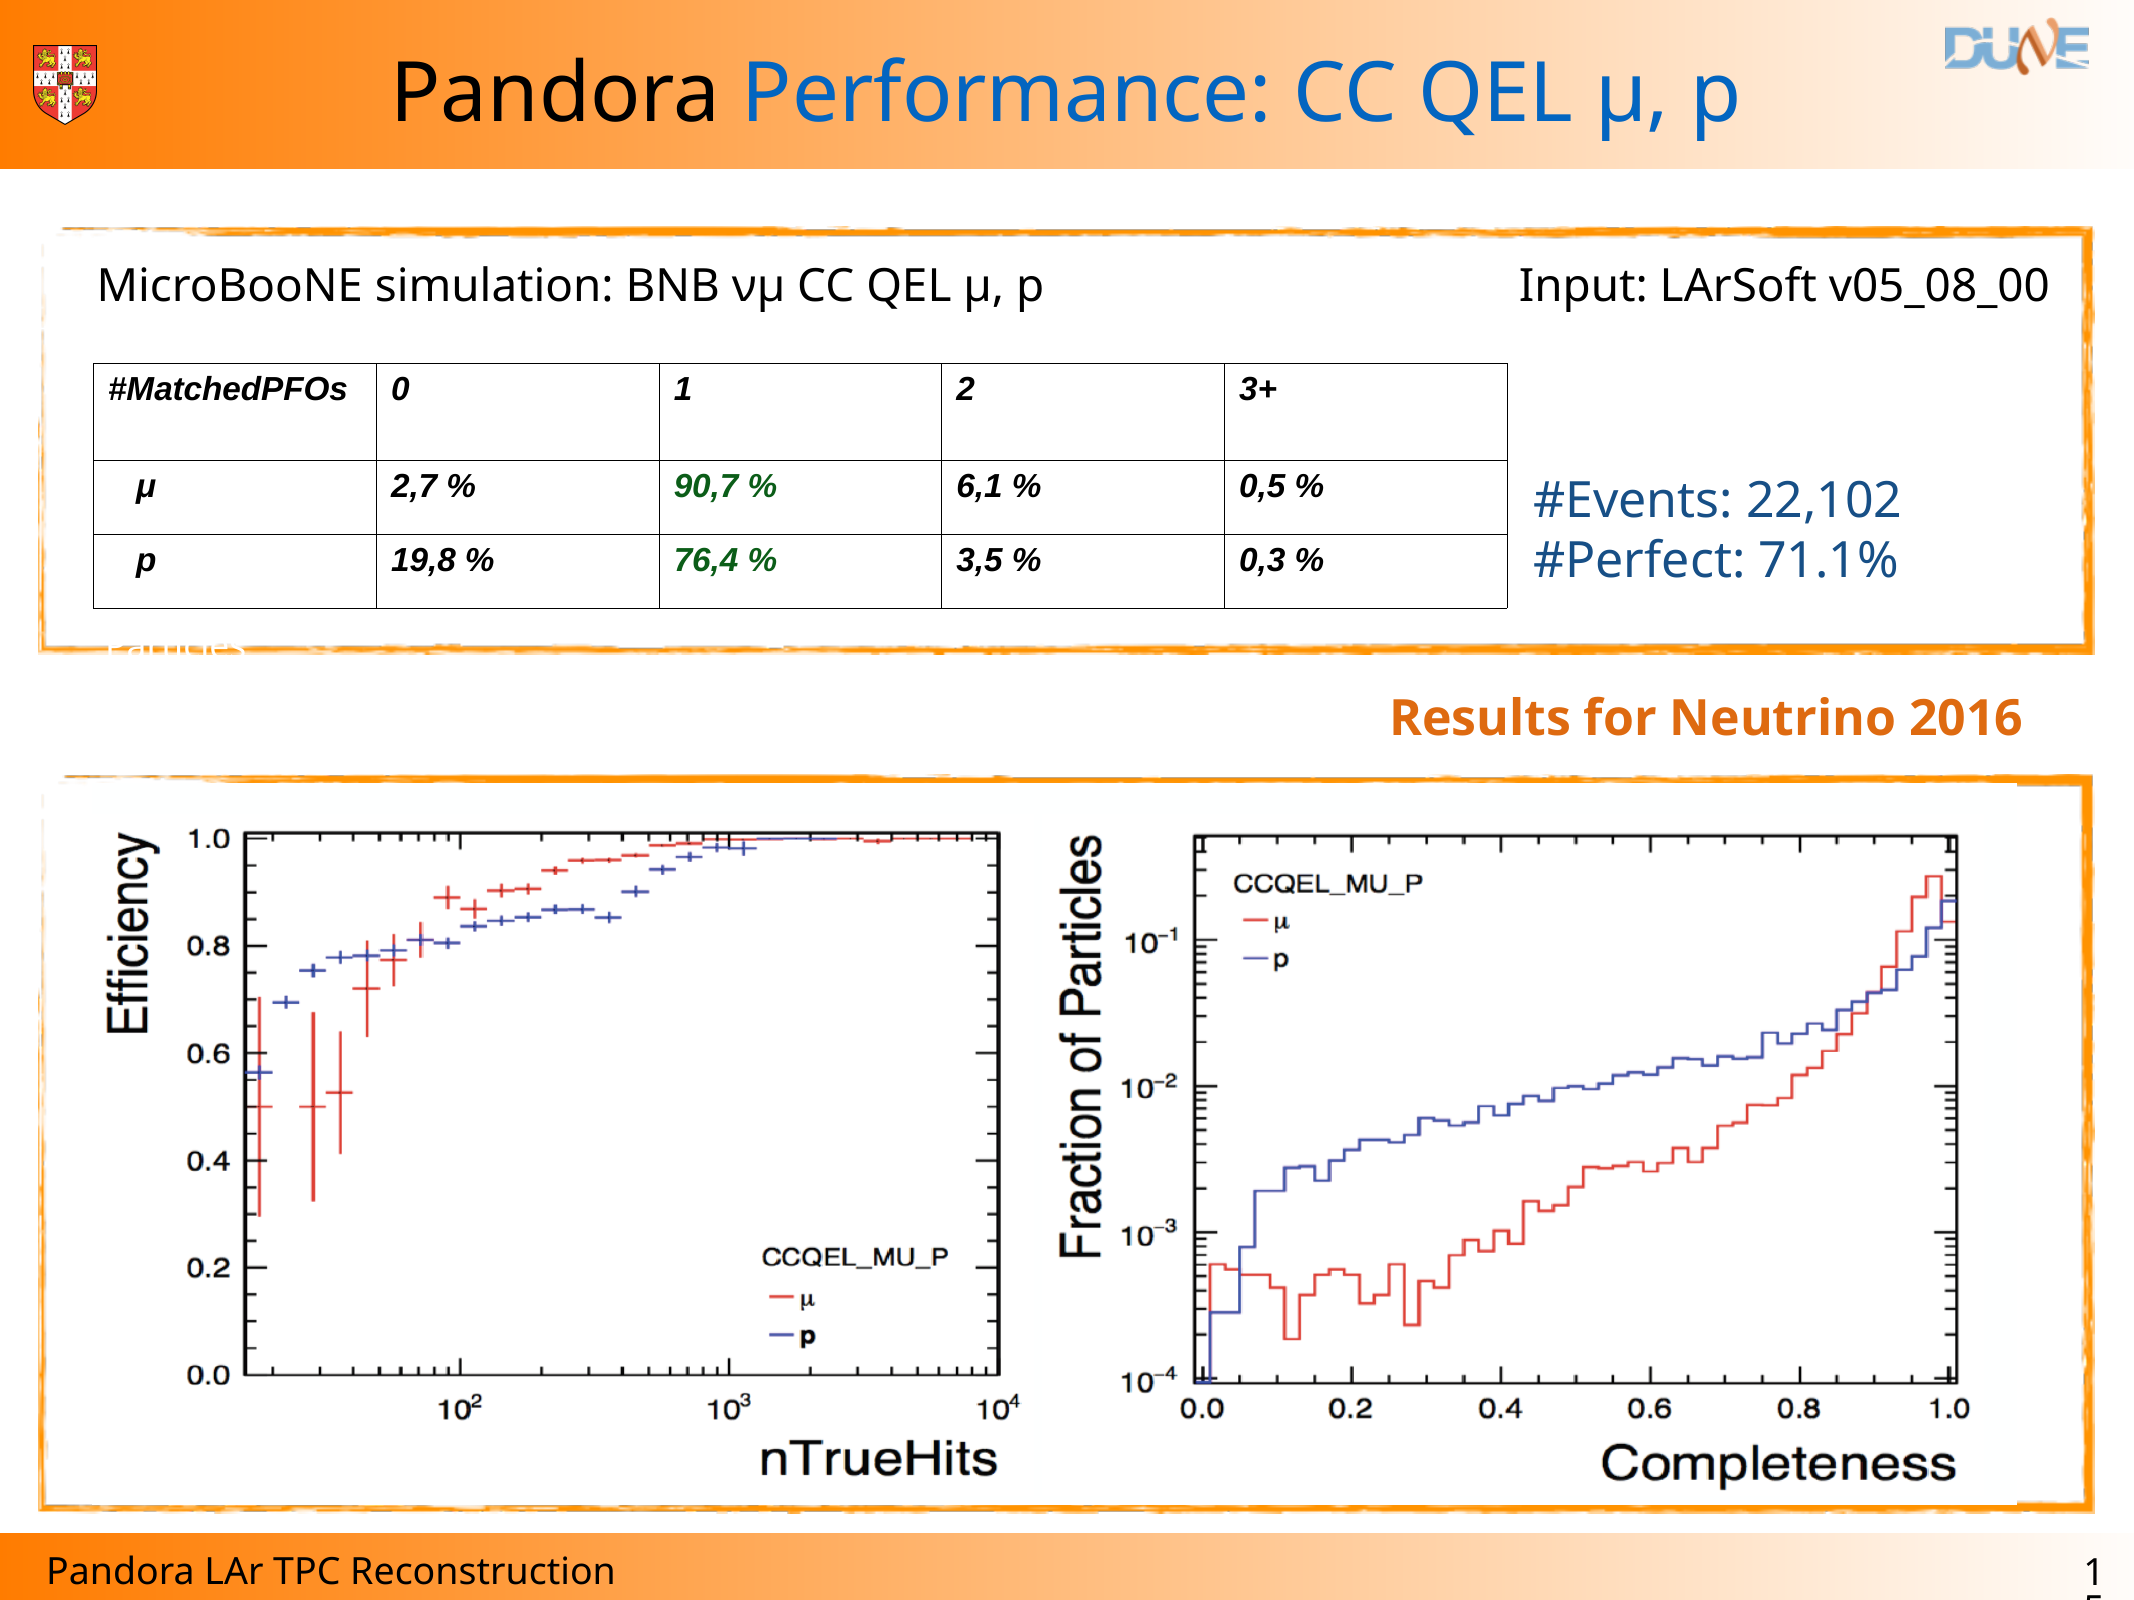

Pandora Performance: CC QEL μ, p
MicroBooNE simulation: BNB νμ CC QEL μ, p
Input: LArSoft v05_08_00
| #MatchedPFOs | 0 | 1 | 2 | 3+ |
| --- | --- | --- | --- | --- |
| μ | 2,7 % | 90,7 % | 6,1 % | 0,5 % |
| p | 19,8 % | 76,4 % | 3,5 % | 0,3 % |
#Events: 22,102
#Perfect: 71.1%
Particles
Results for Neutrino 2016